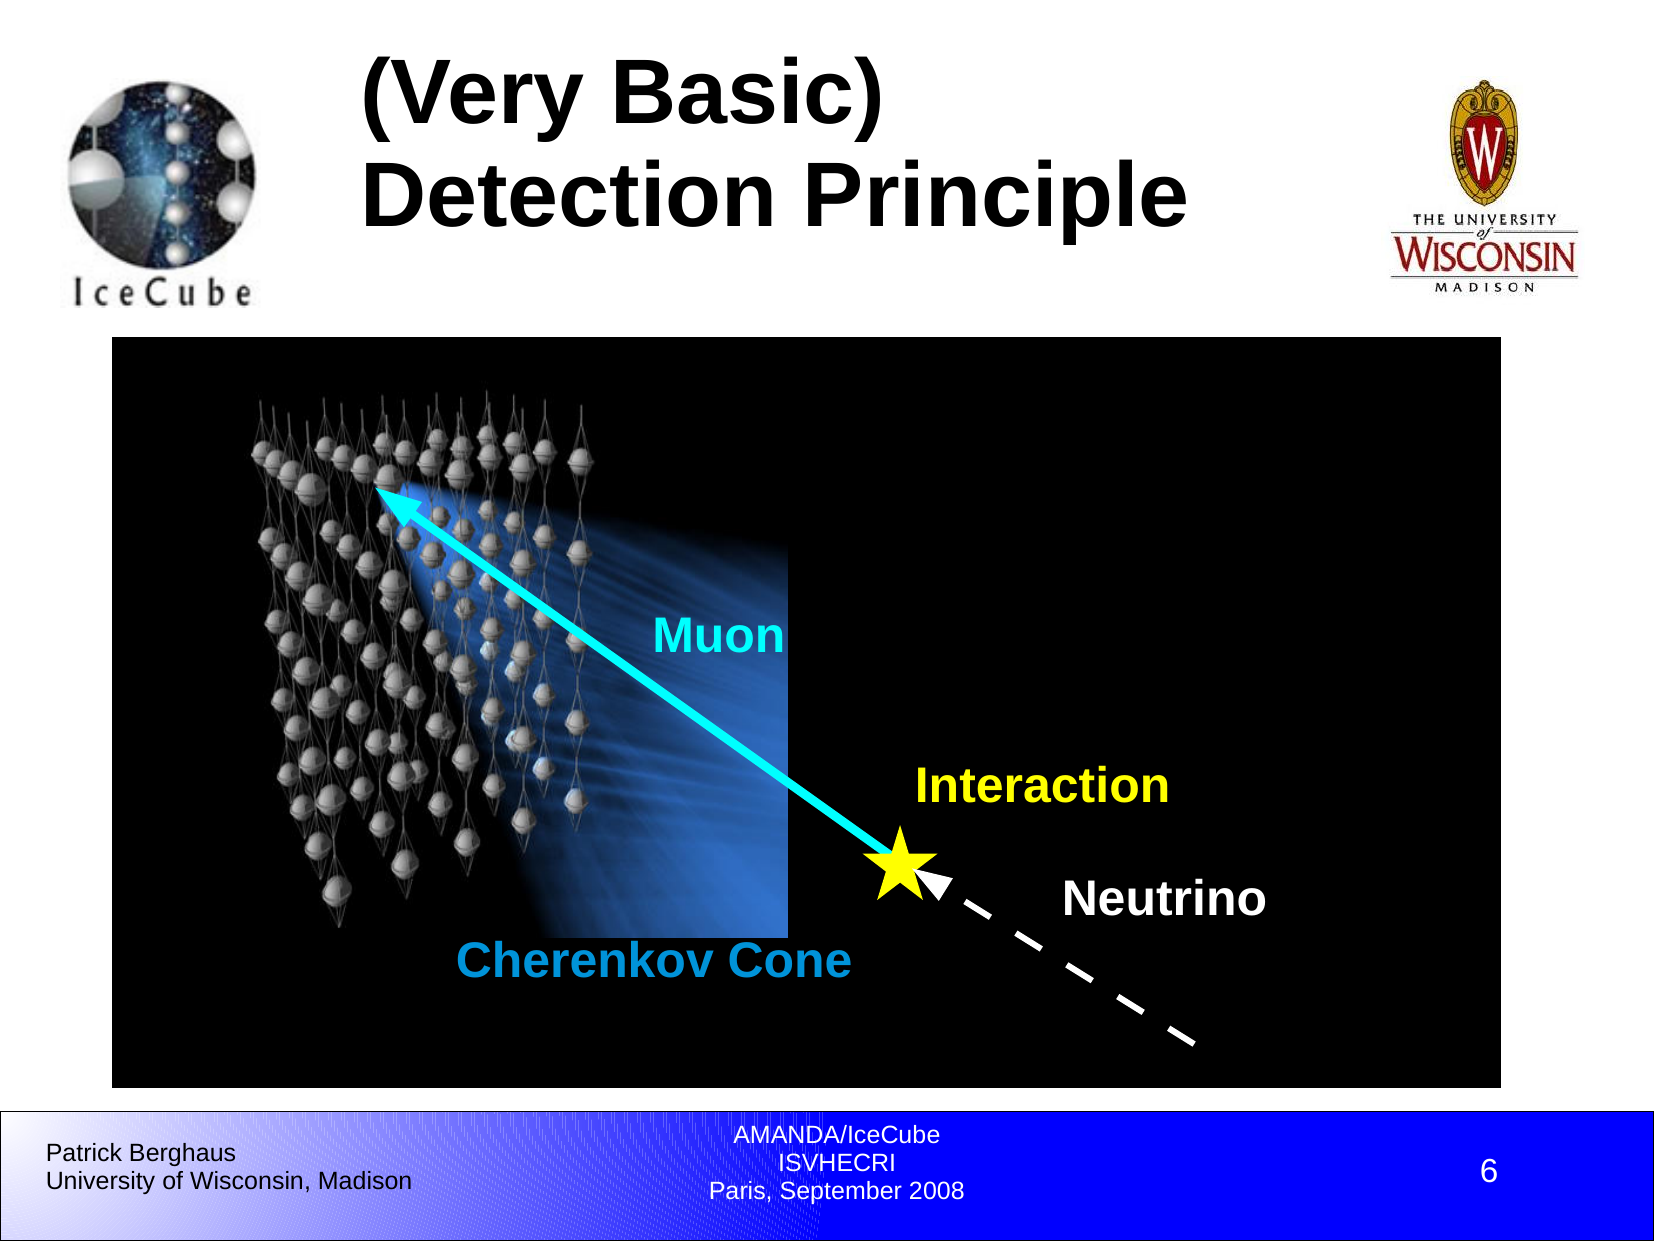

(Very Basic)
Detection Principle
Muon
Interaction
Neutrino
Cherenkov Cone